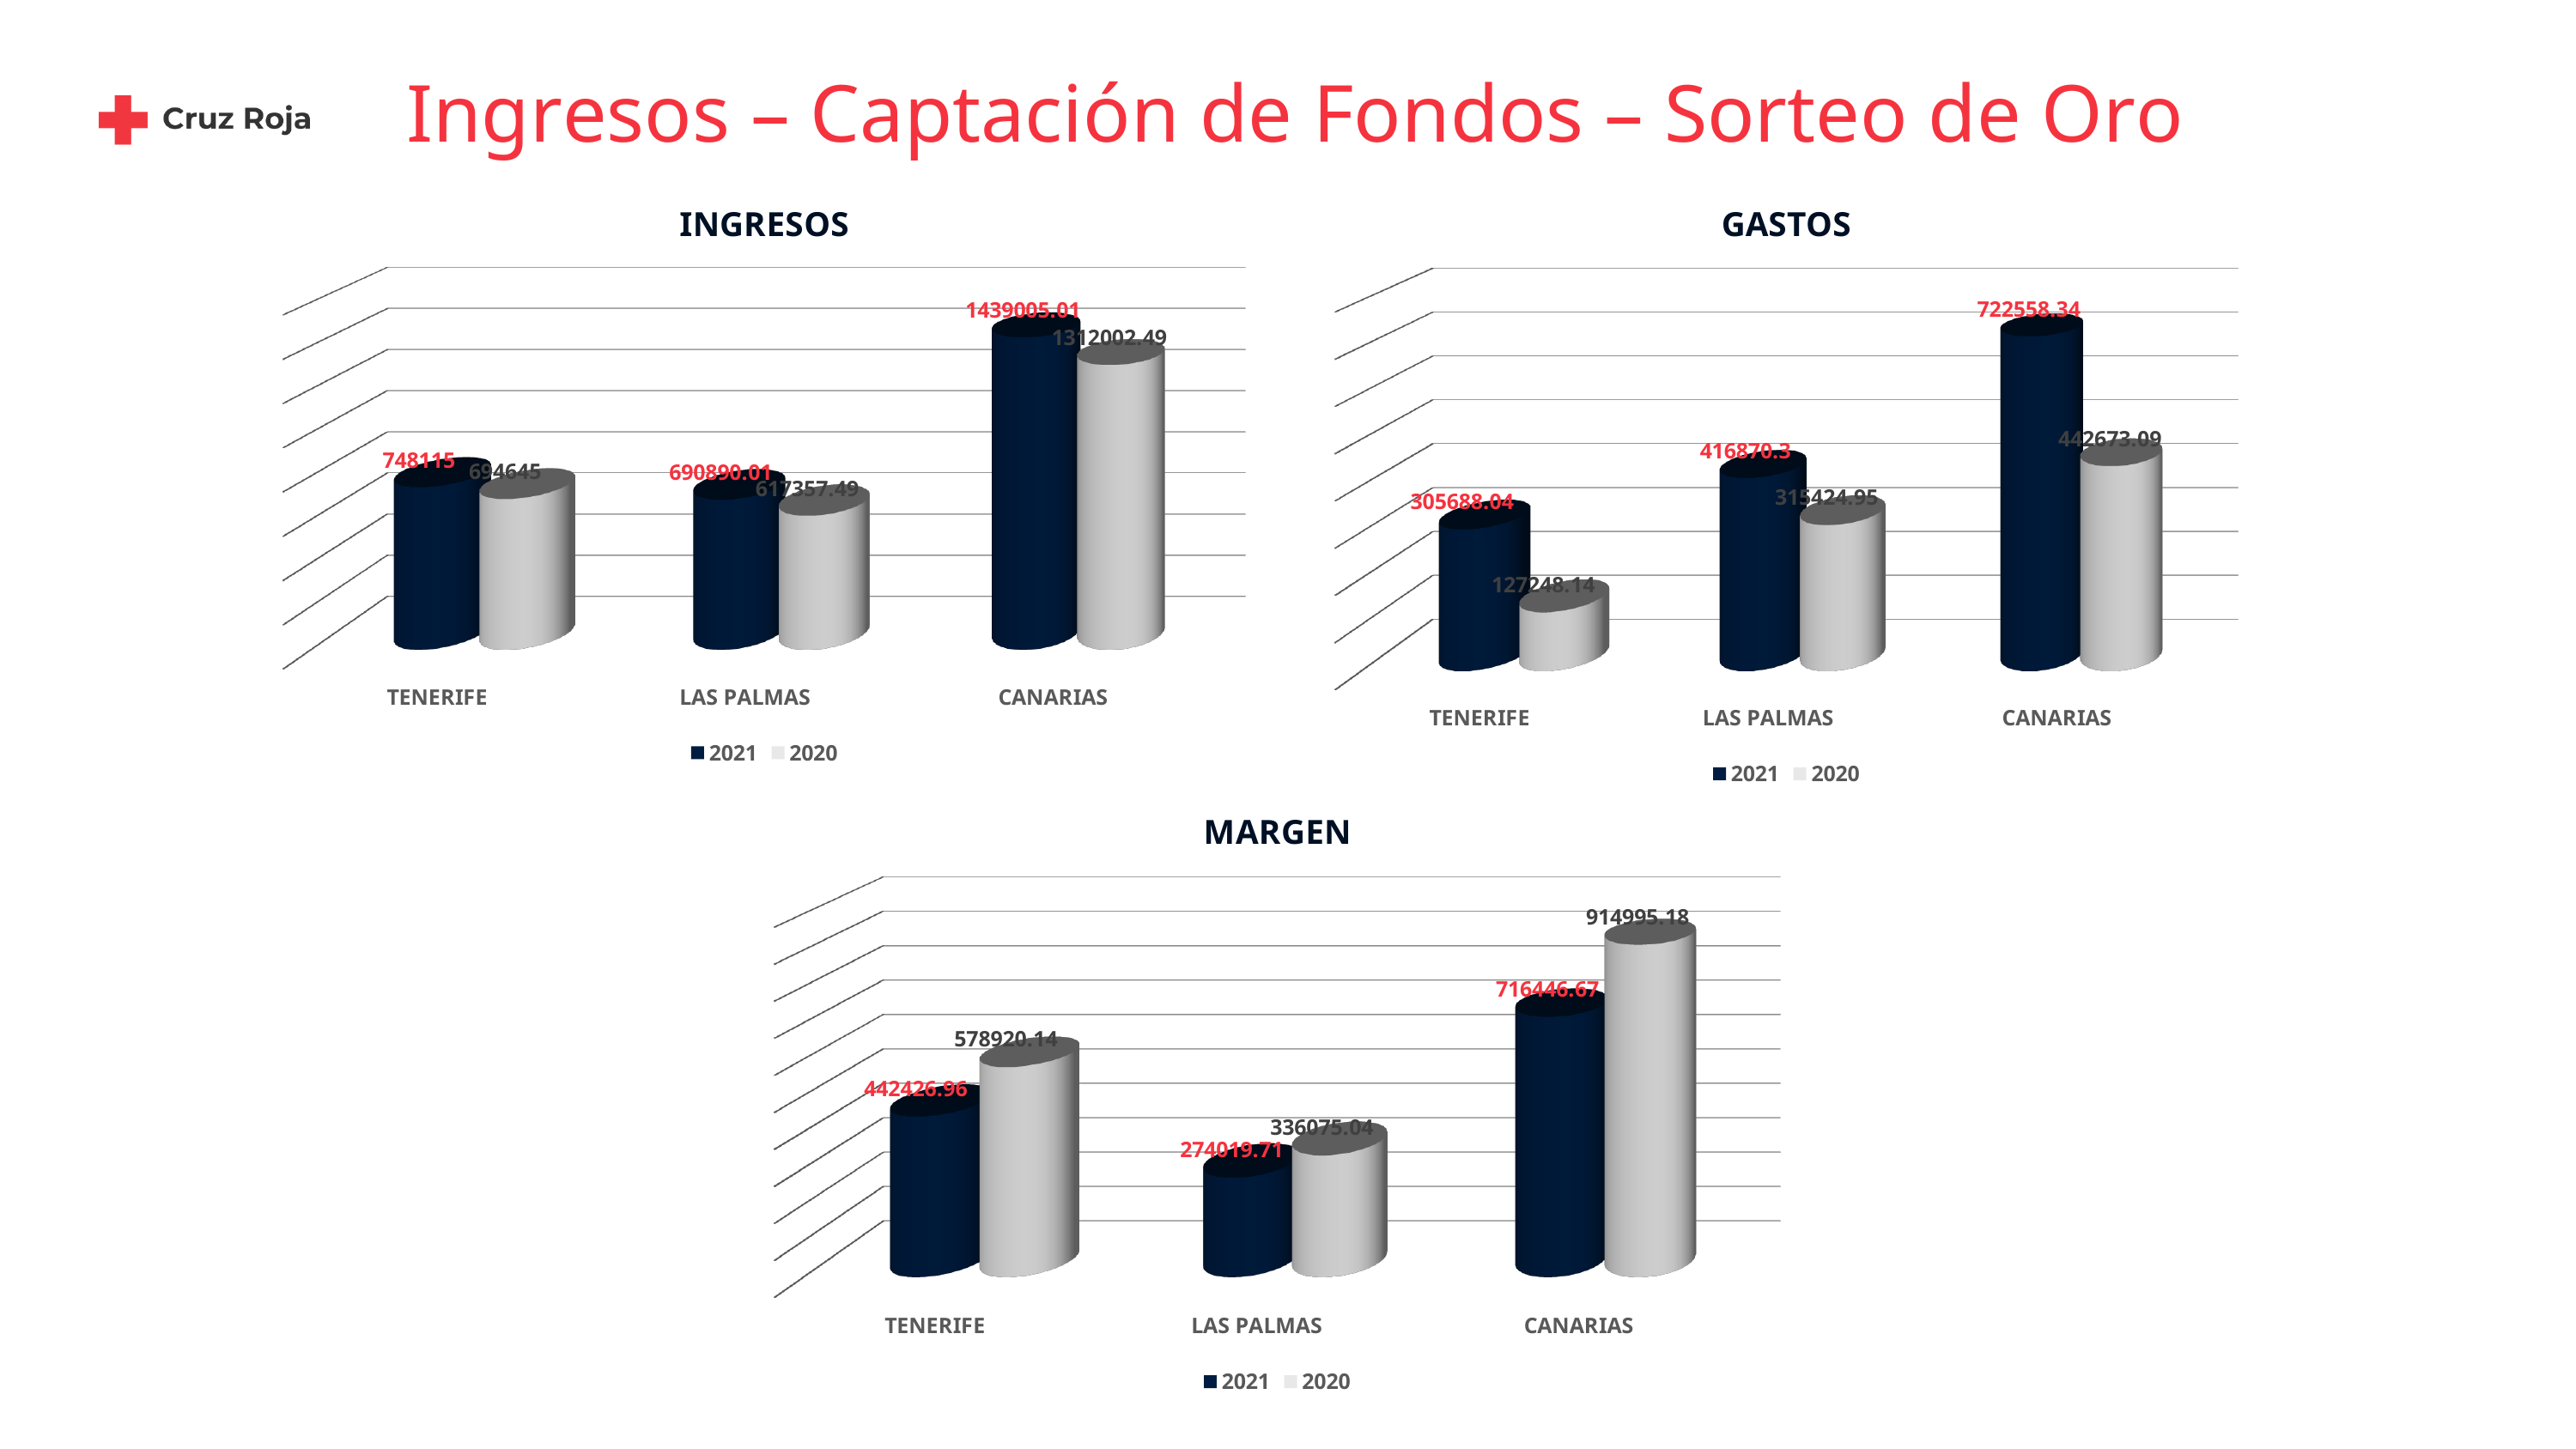

Ingresos – Captación de Fondos – Sorteo de Oro
[unsupported chart]
[unsupported chart]
[unsupported chart]